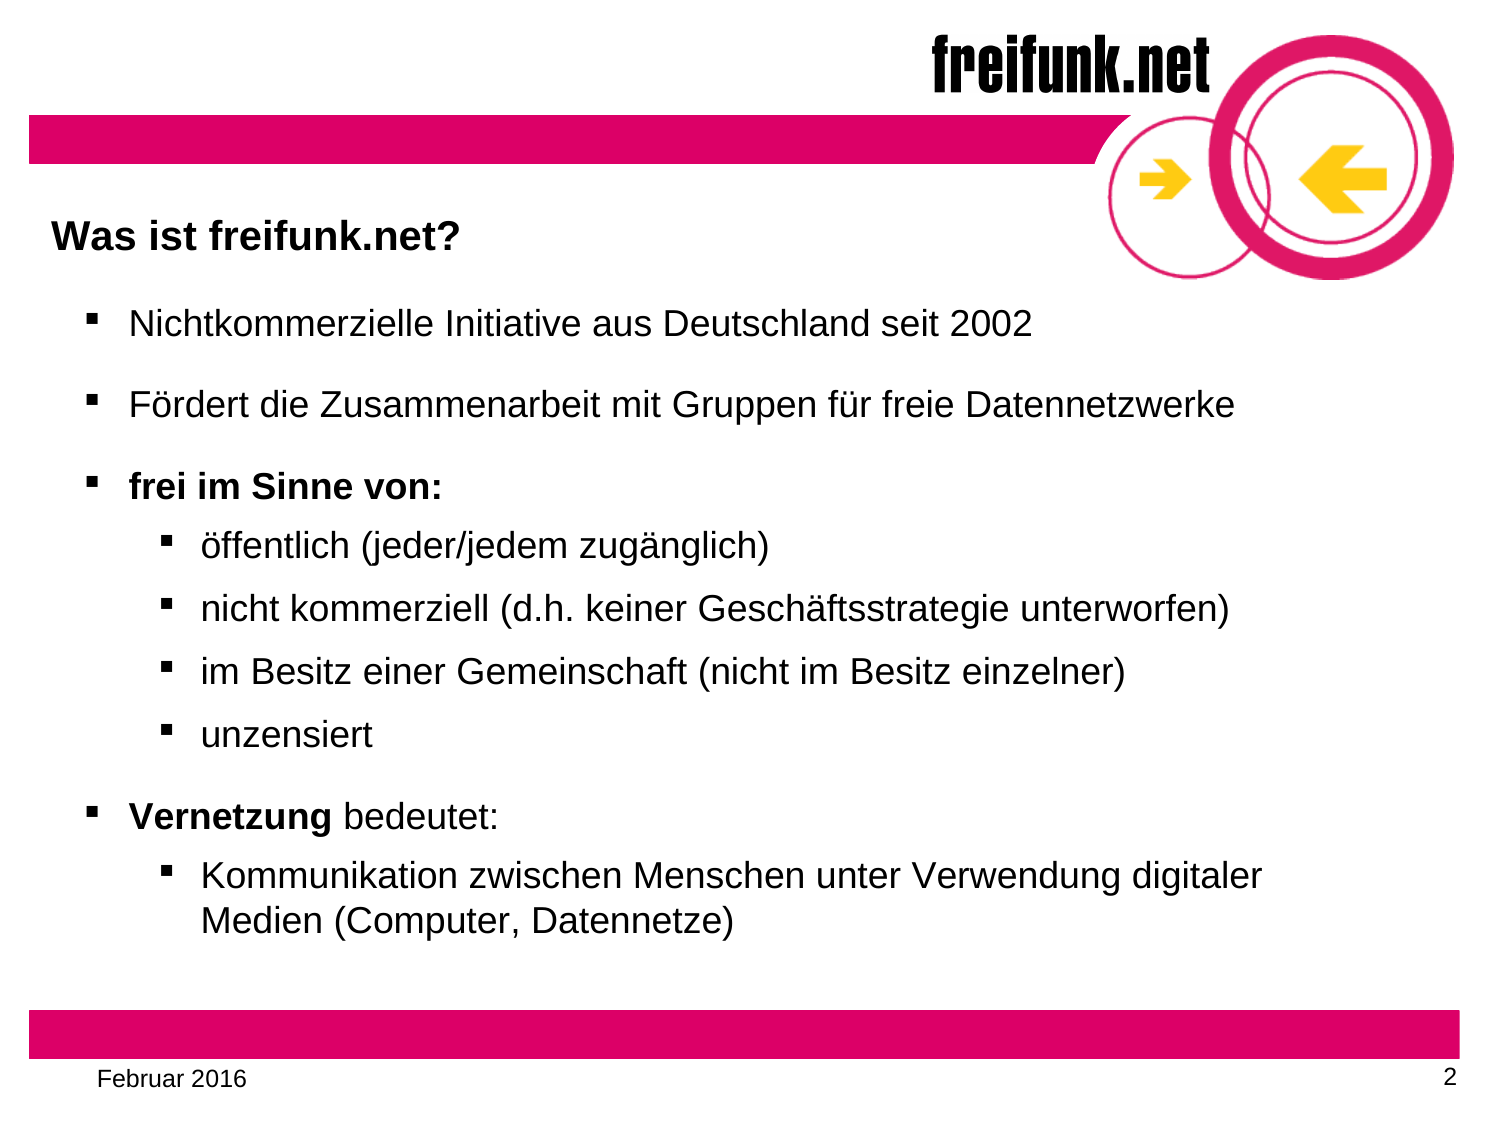

Was ist freifunk.net?
Nichtkommerzielle Initiative aus Deutschland seit 2002
Fördert die Zusammenarbeit mit Gruppen für freie Datennetzwerke
frei im Sinne von:
öffentlich (jeder/jedem zugänglich)
nicht kommerziell (d.h. keiner Geschäftsstrategie unterworfen)
im Besitz einer Gemeinschaft (nicht im Besitz einzelner)
unzensiert
Vernetzung bedeutet:
Kommunikation zwischen Menschen unter Verwendung digitaler Medien (Computer, Datennetze)
2
Februar 2016